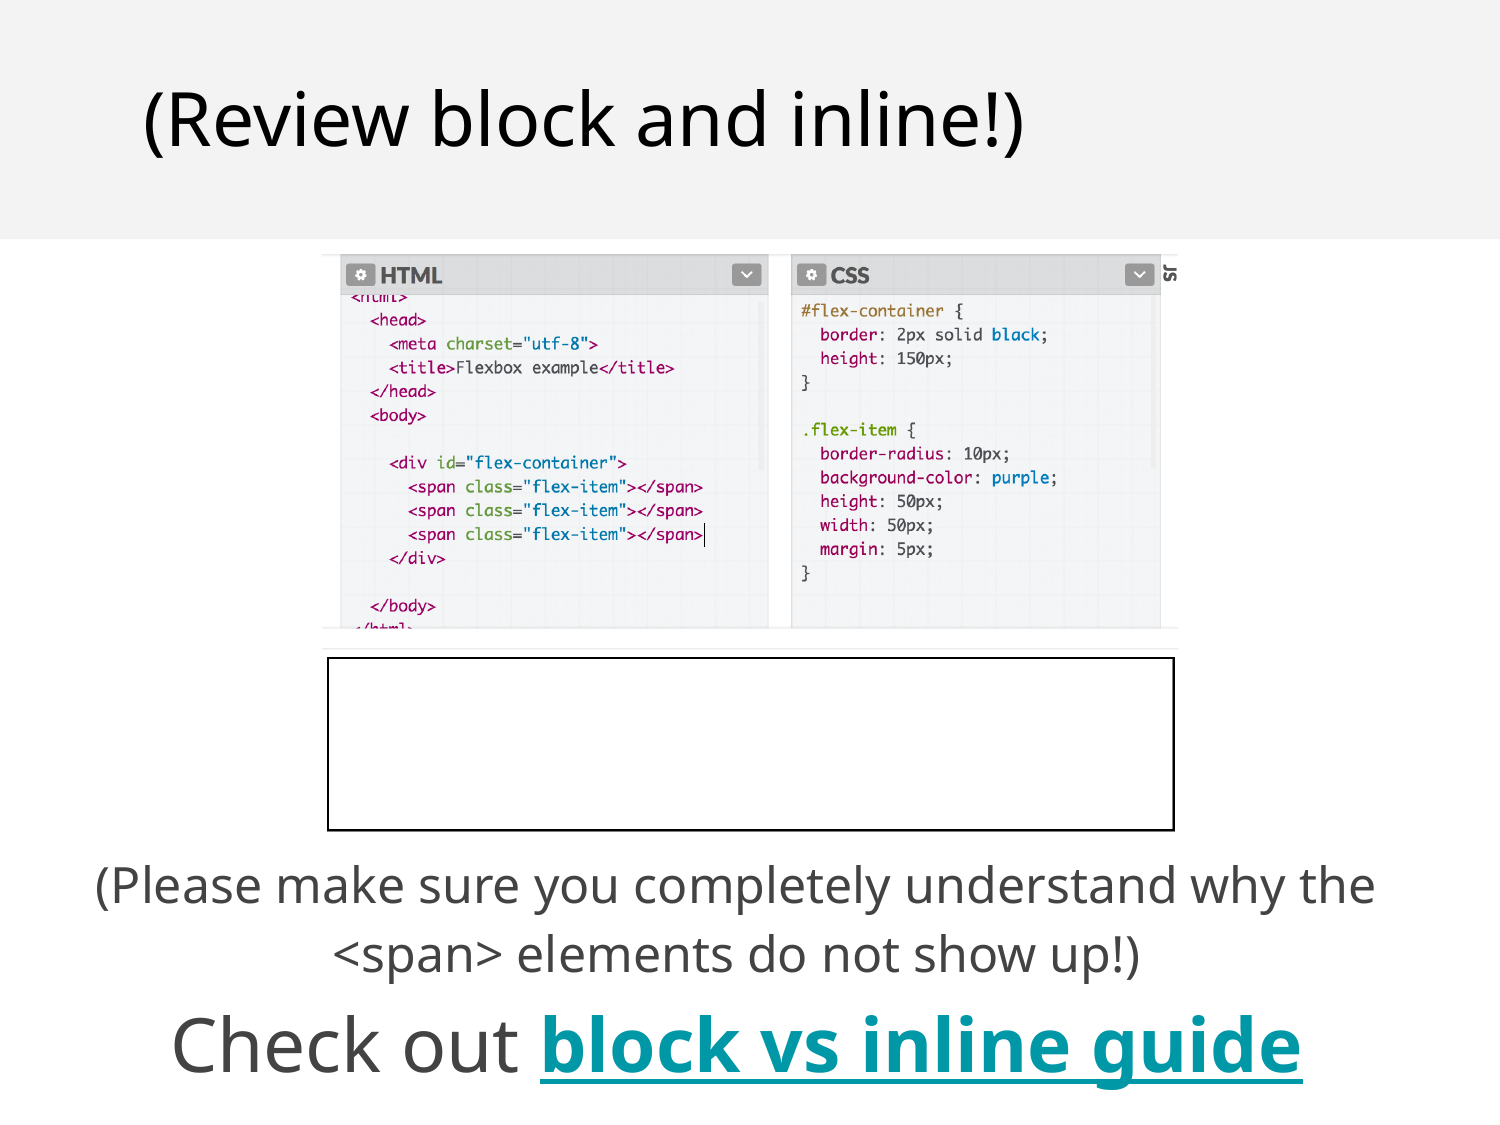

# (Review block and inline!)
(Please make sure you completely understand why the <span> elements do not show up!)
Check out block vs inline guide